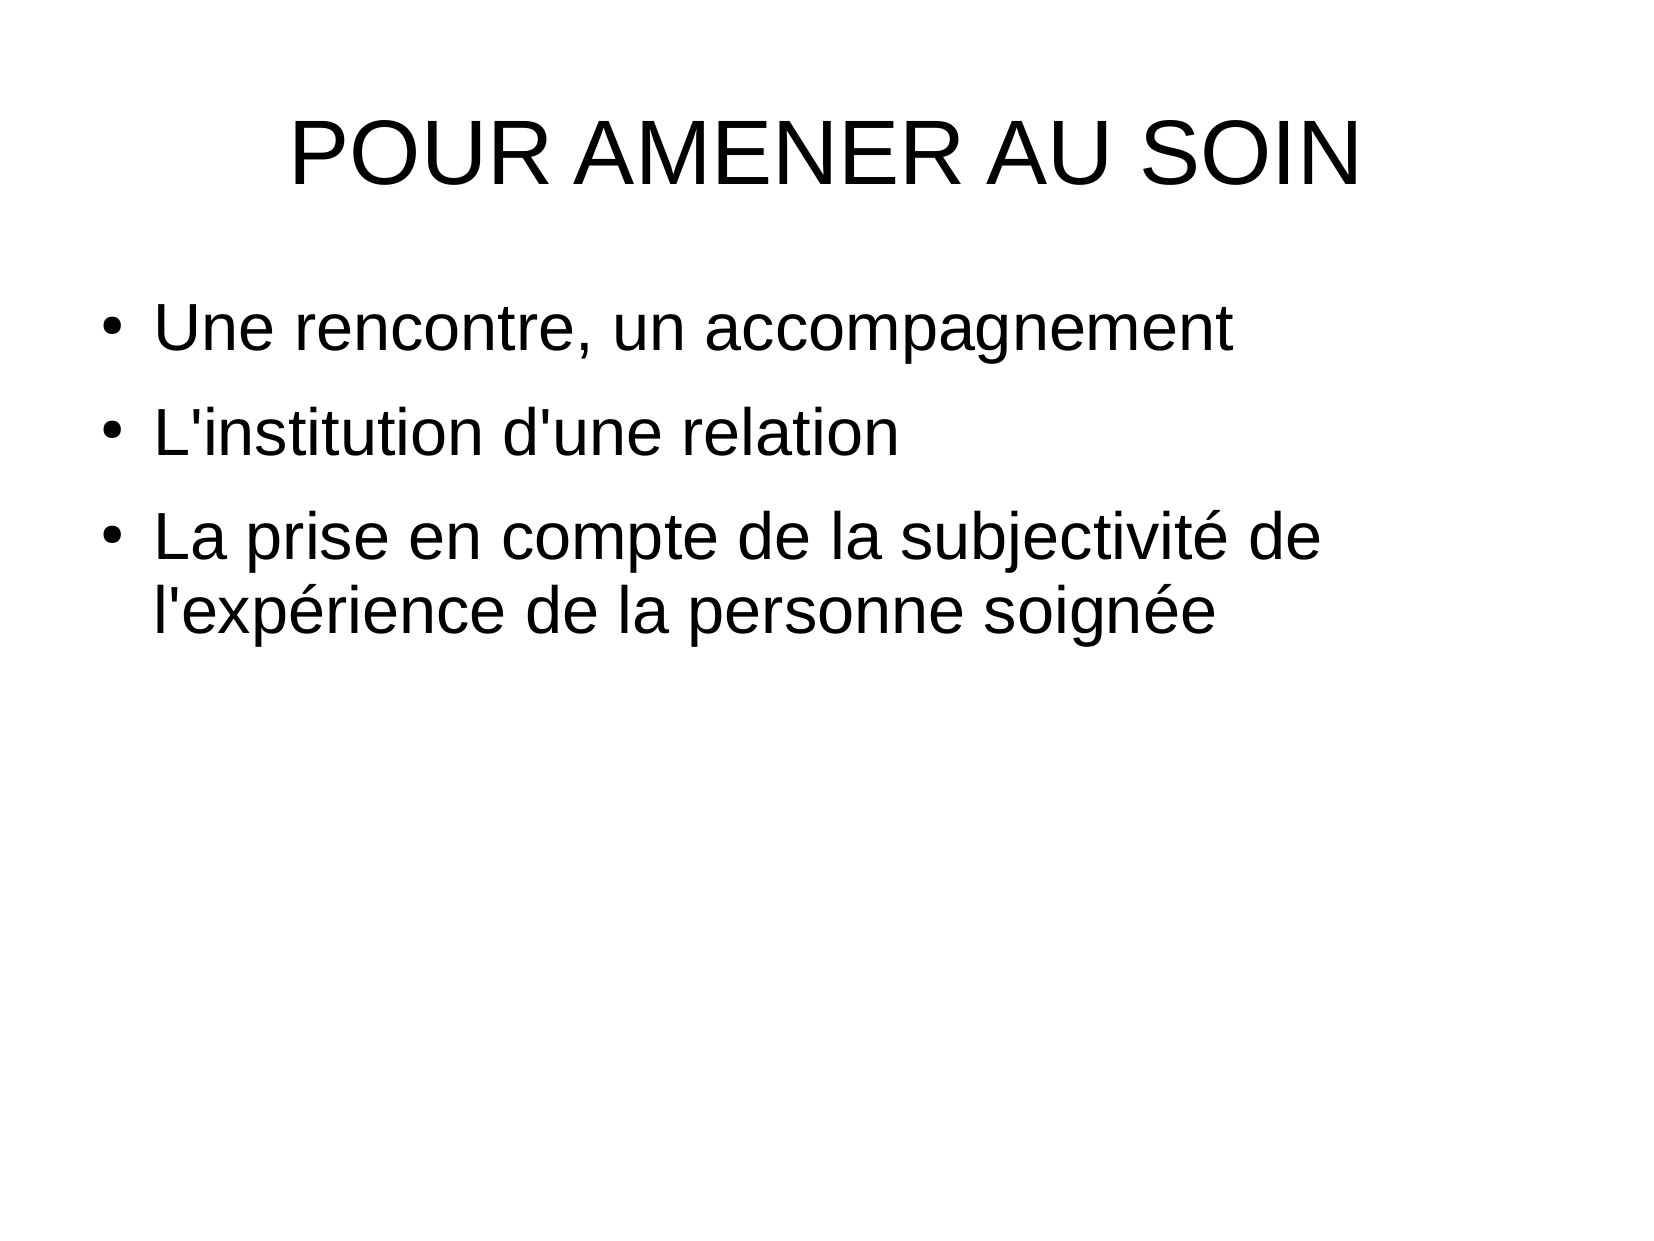

# POUR AMENER AU SOIN
Une rencontre, un accompagnement
L'institution d'une relation
La prise en compte de la subjectivité de l'expérience de la personne soignée